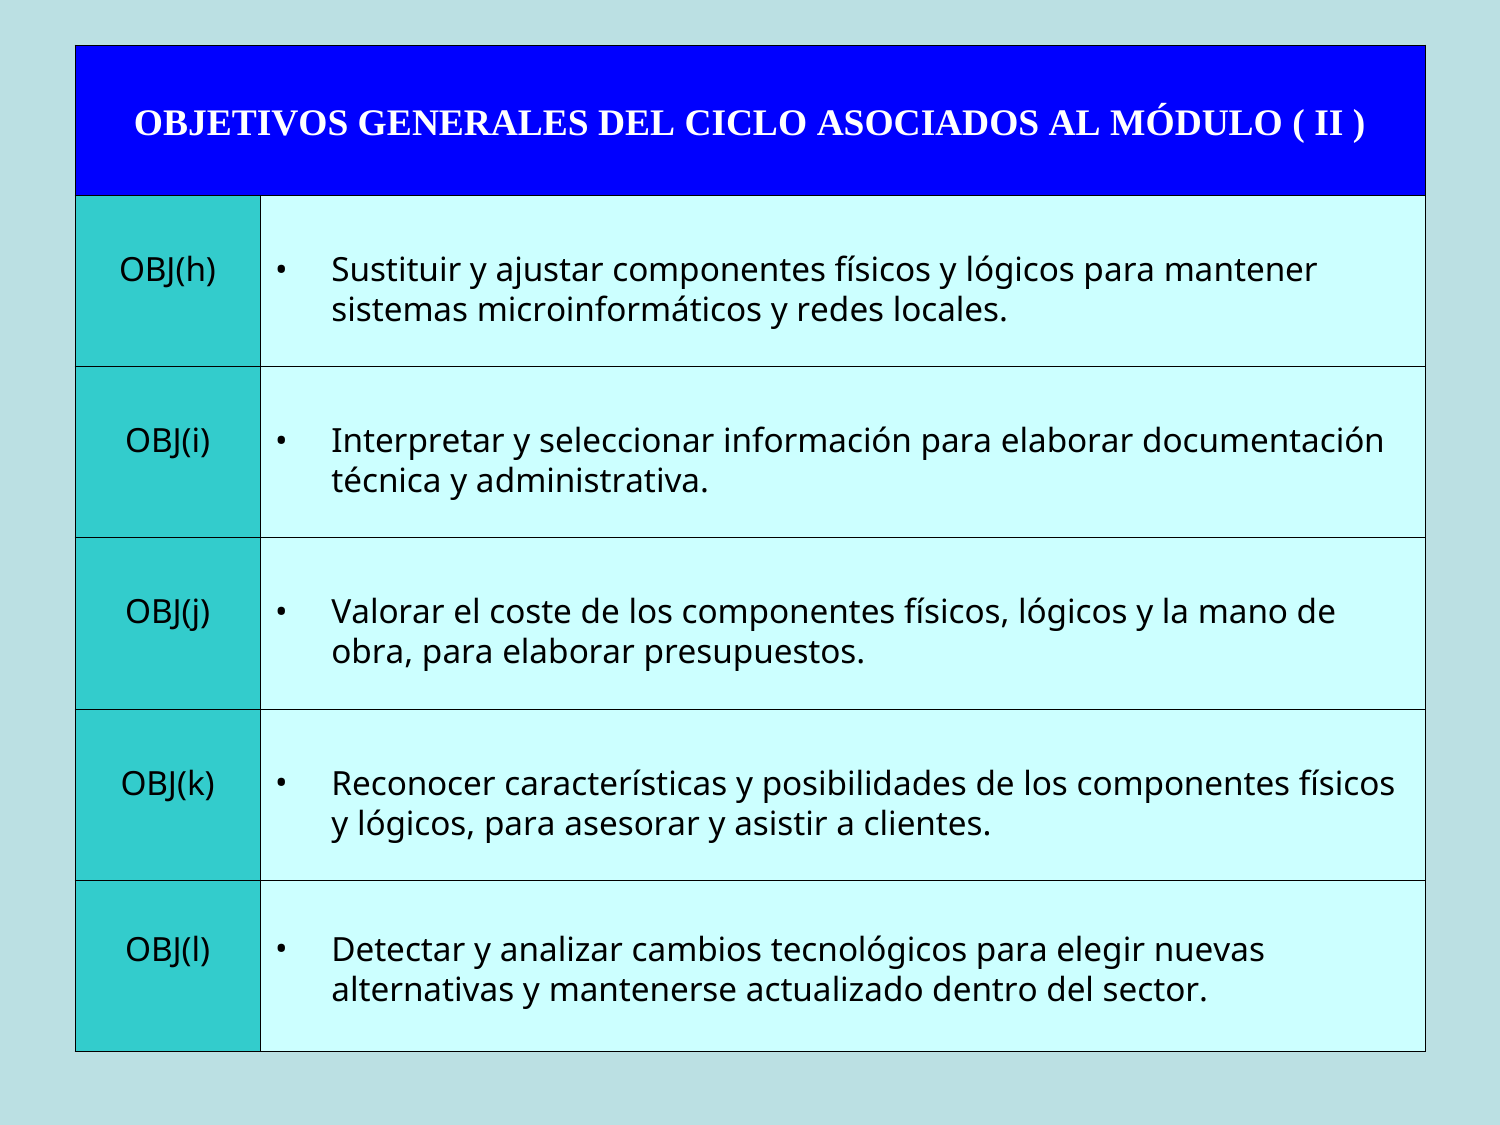

| OBJETIVOS GENERALES DEL CICLO ASOCIADOS AL MÓDULO ( II ) | |
| --- | --- |
| OBJ(h) | Sustituir y ajustar componentes físicos y lógicos para mantener sistemas microinformáticos y redes locales. |
| OBJ(i) | Interpretar y seleccionar información para elaborar documentación técnica y administrativa. |
| OBJ(j) | Valorar el coste de los componentes físicos, lógicos y la mano de obra, para elaborar presupuestos. |
| OBJ(k) | Reconocer características y posibilidades de los componentes físicos y lógicos, para asesorar y asistir a clientes. |
| OBJ(l) | Detectar y analizar cambios tecnológicos para elegir nuevas alternativas y mantenerse actualizado dentro del sector. |